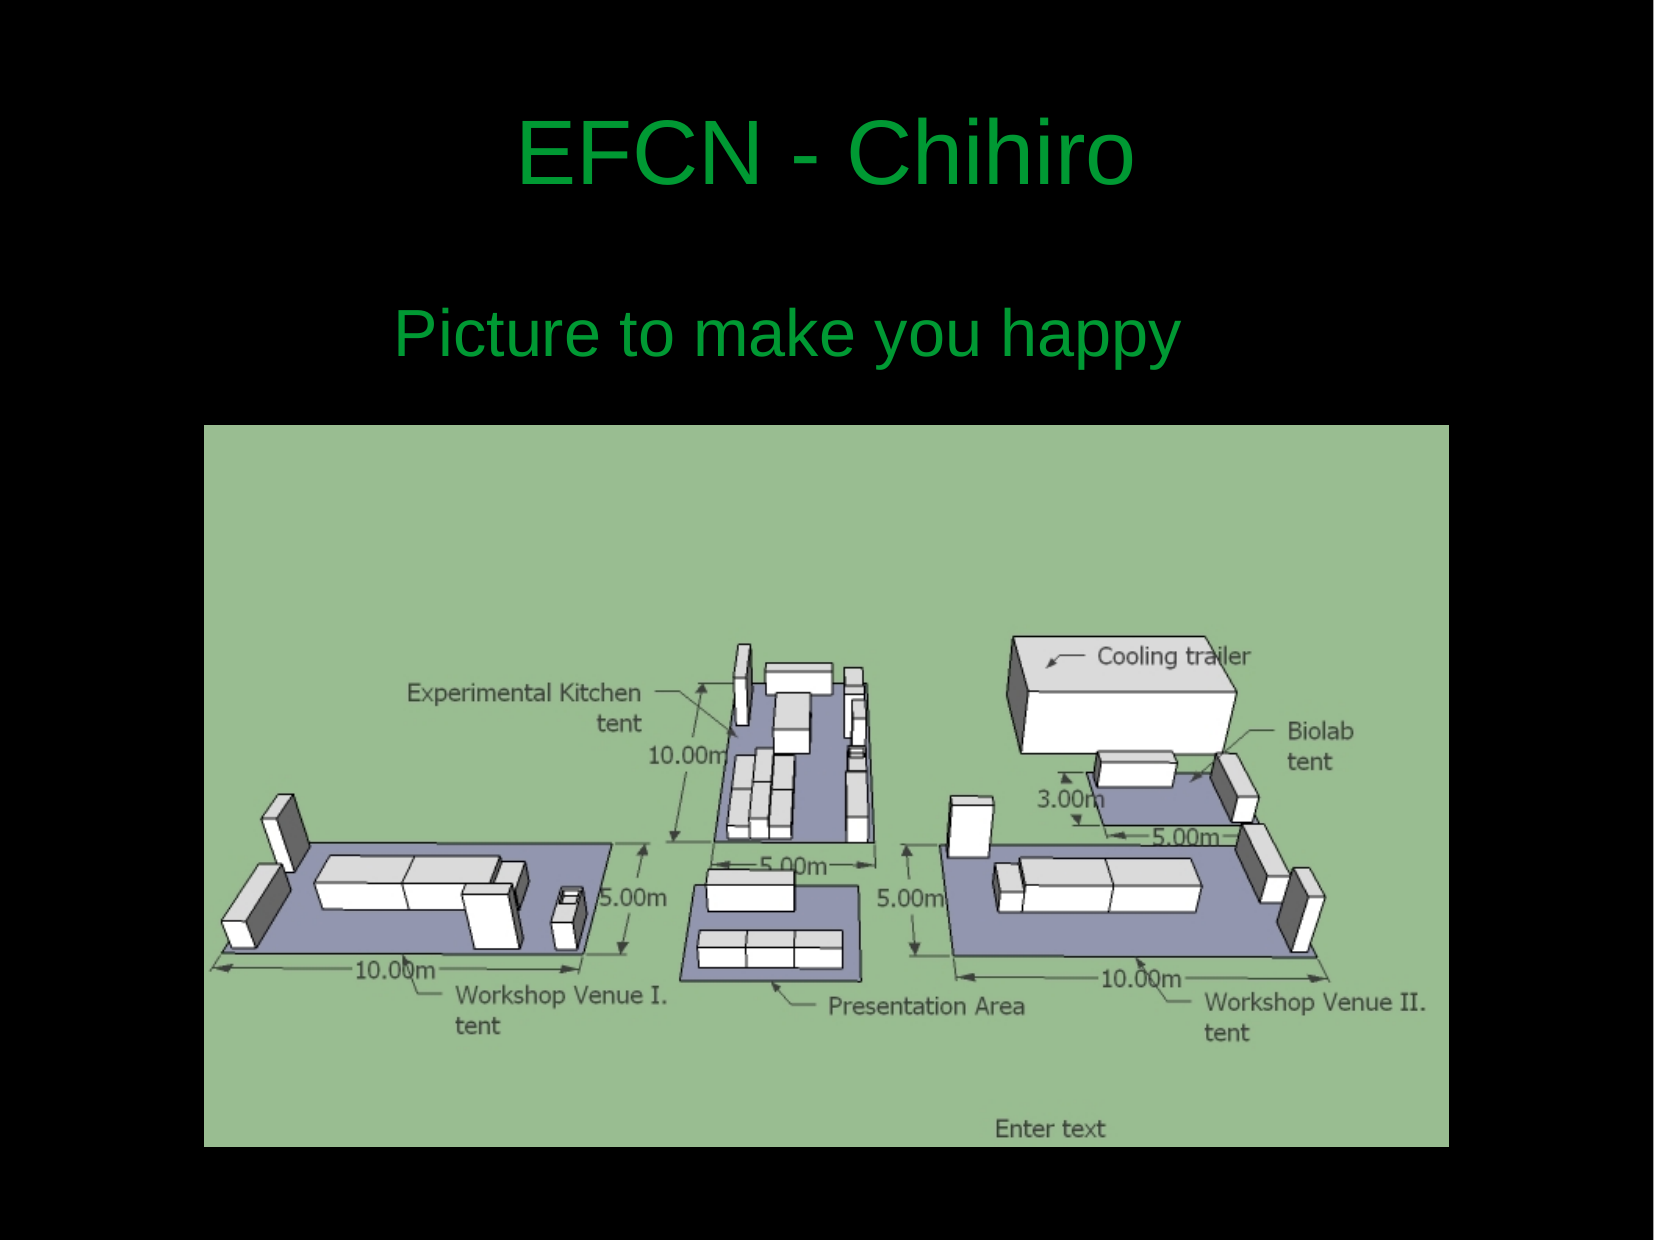

# EFCN - Chihiro
 Picture to make you happy